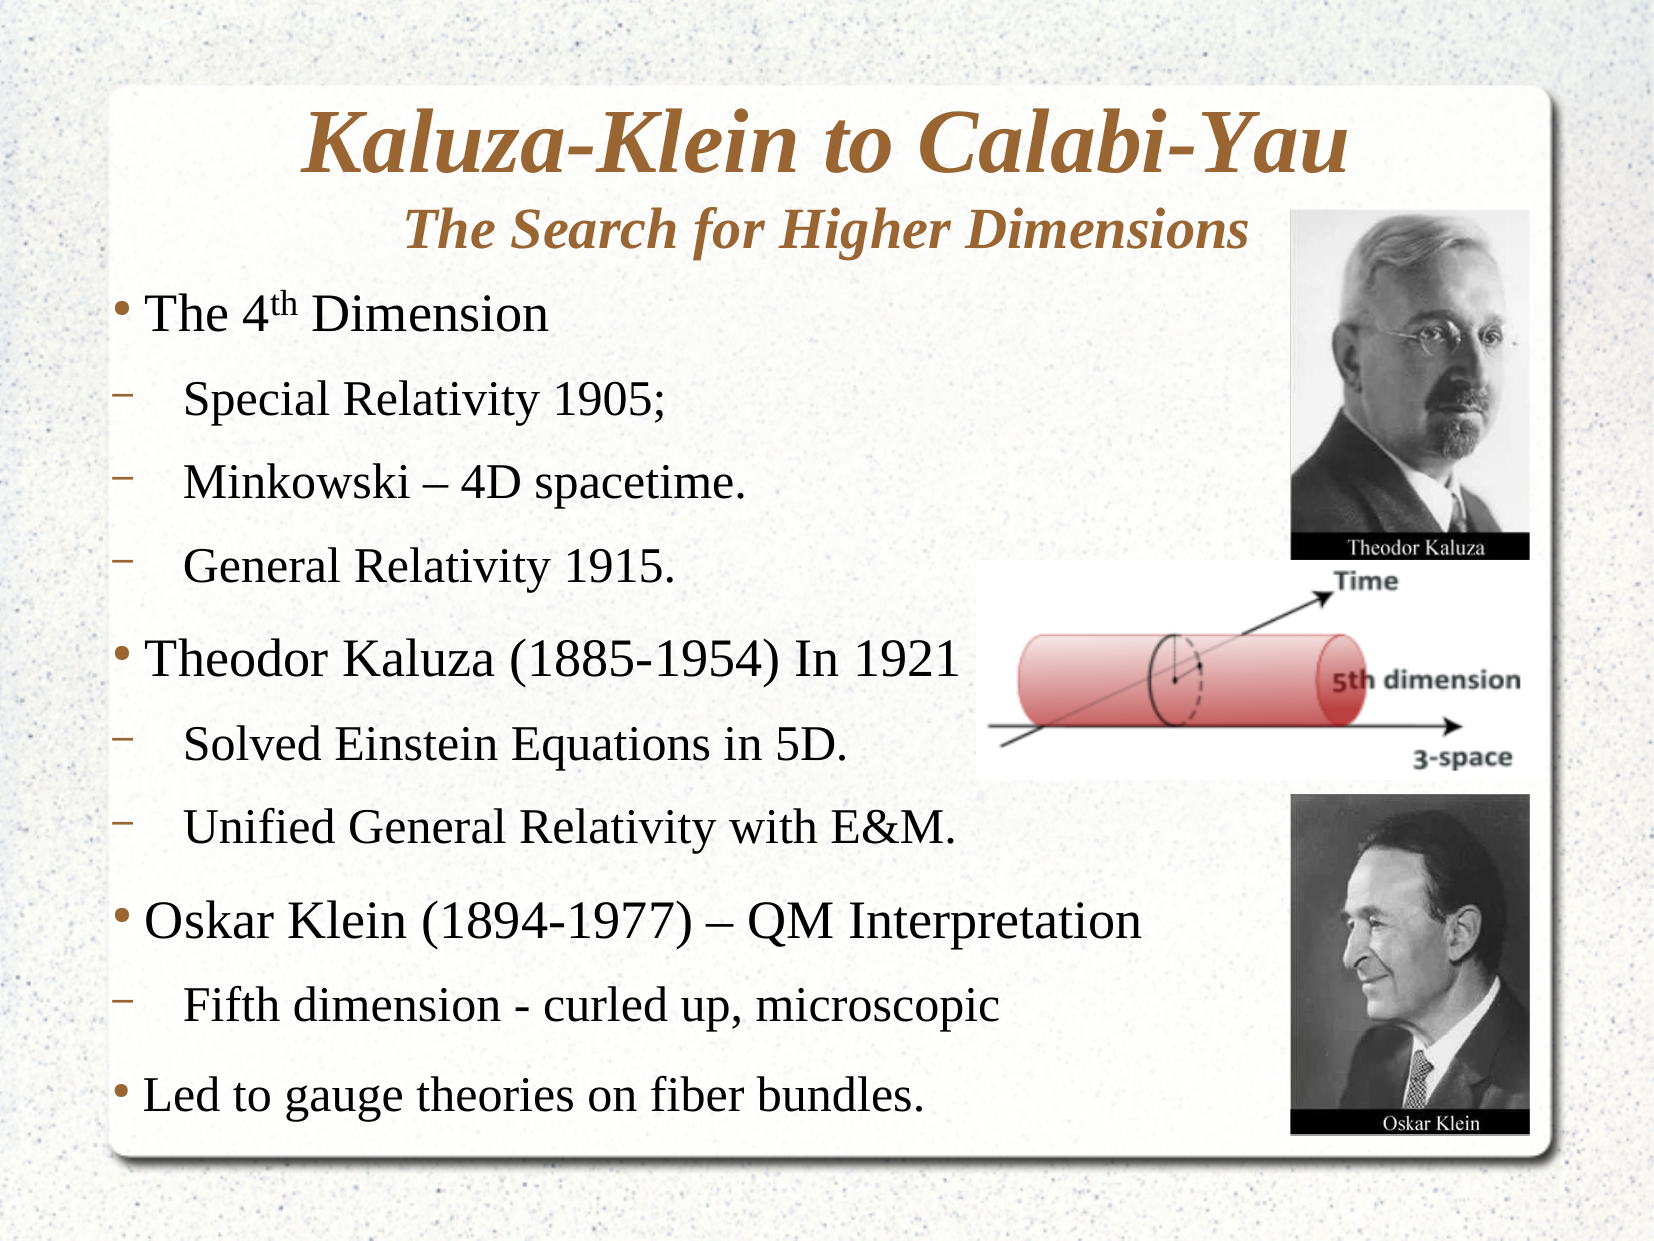

# Kaluza-Klein to Calabi-Yau The Search for Higher Dimensions
 The 4th Dimension
 Special Relativity 1905;
 Minkowski – 4D spacetime.
 General Relativity 1915.
 Theodor Kaluza (1885-1954) In 1921
 Solved Einstein Equations in 5D.
 Unified General Relativity with E&M.
 Oskar Klein (1894-1977) – QM Interpretation
 Fifth dimension - curled up, microscopic
 Led to gauge theories on fiber bundles.